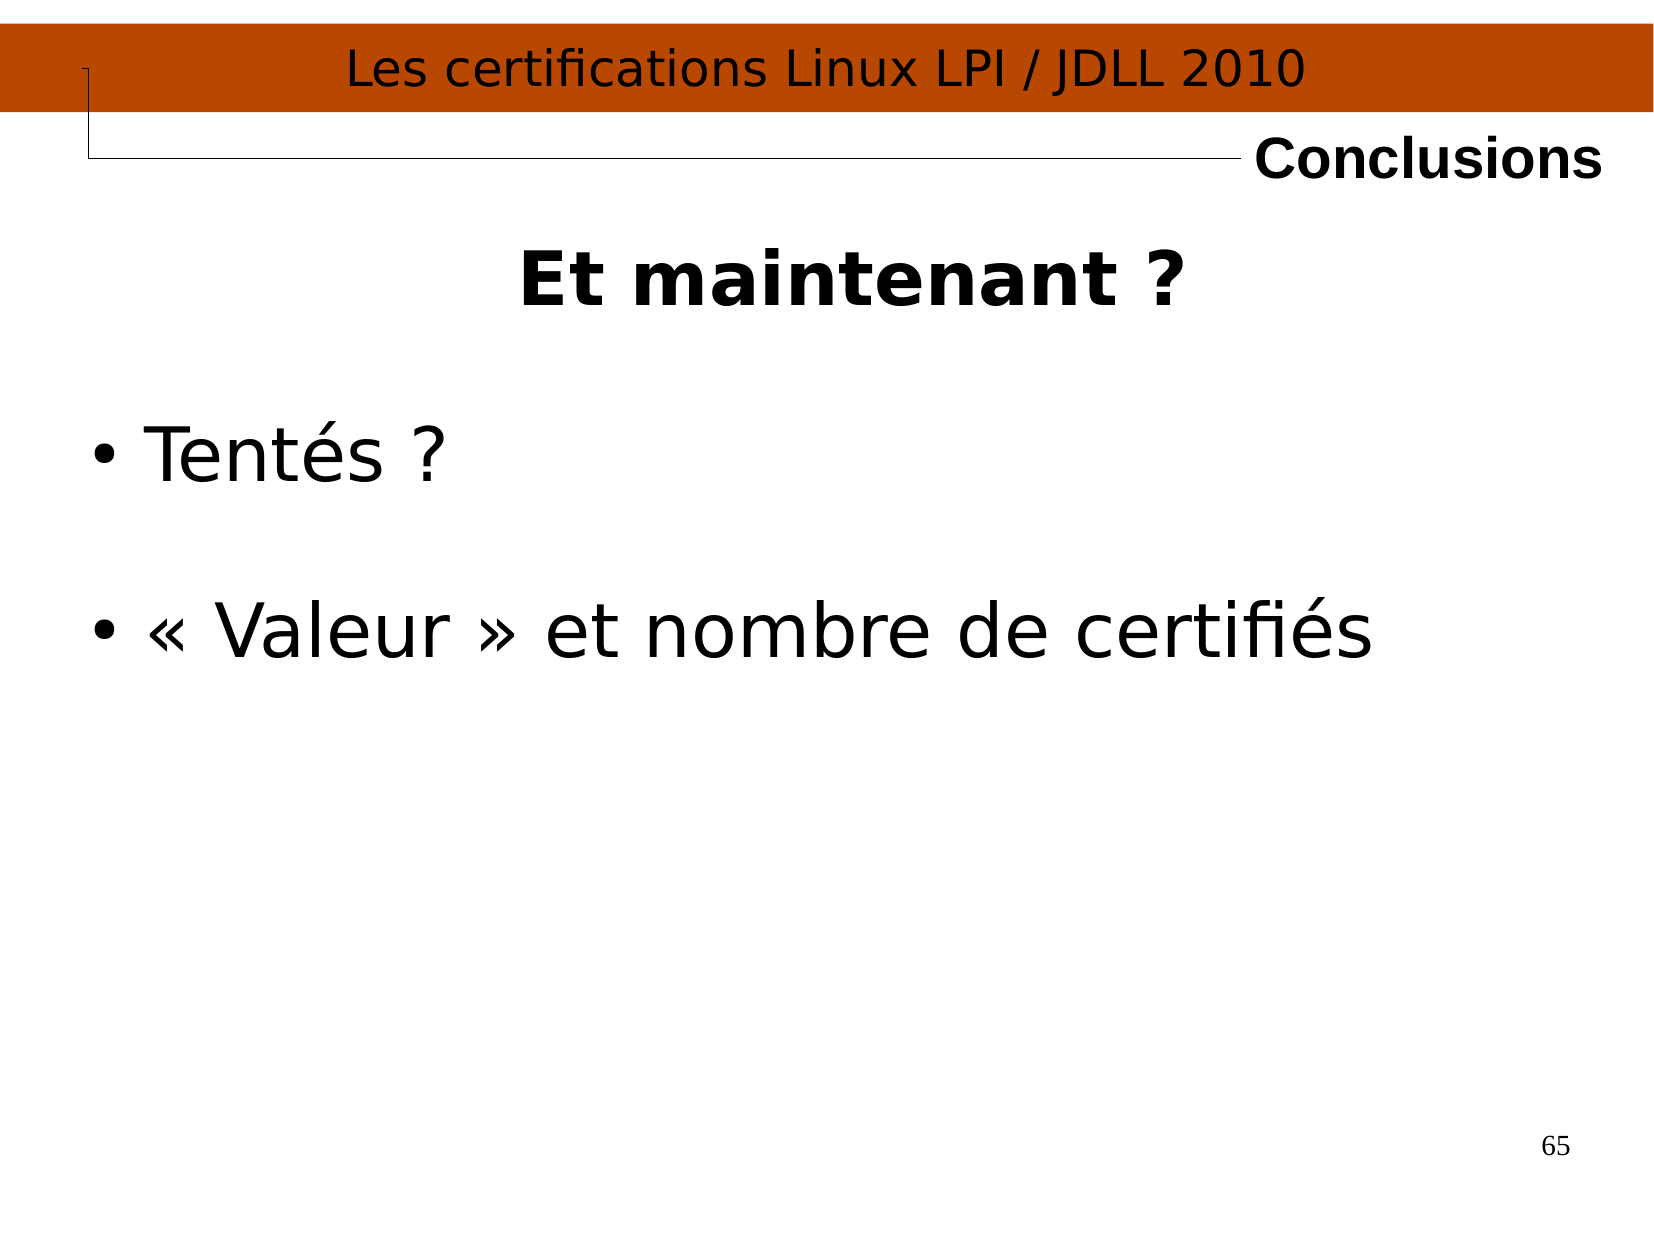

# Les certifications Linux LPI / JDLL 2010
Conclusions
Et maintenant ?
Tentés ?
« Valeur » et nombre de certifiés
65